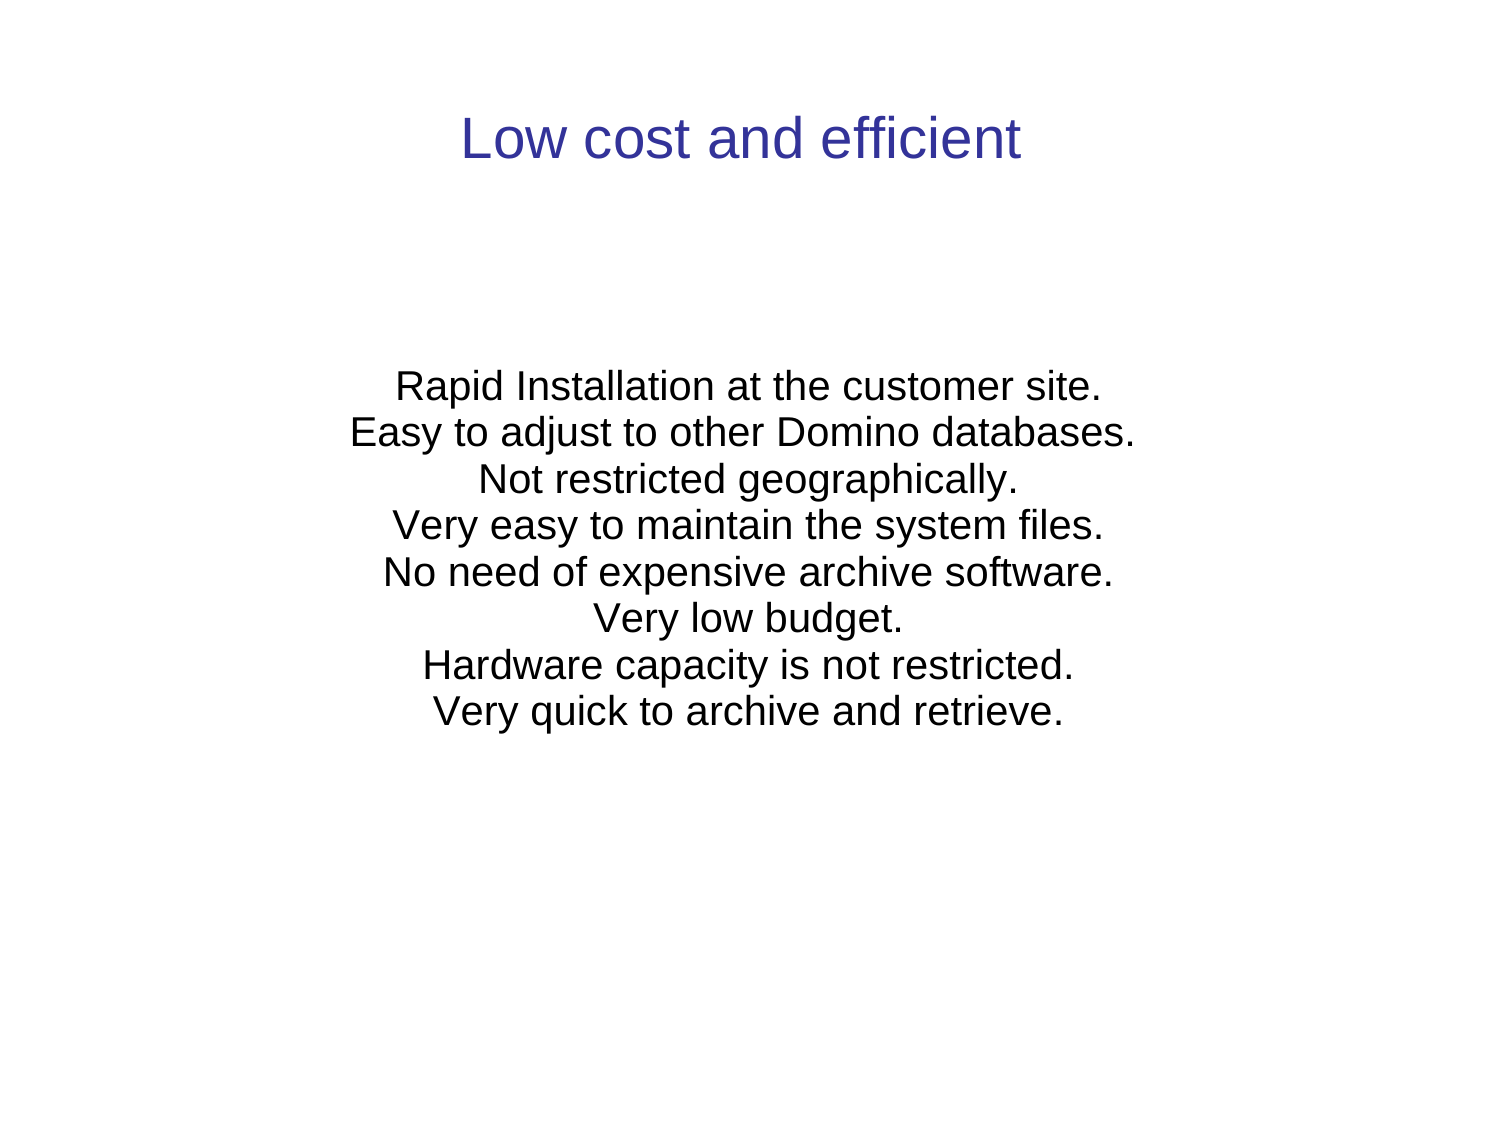

Low cost and efficient
# Rapid Installation at the customer site. Easy to adjust to other Domino databases. Not restricted geographically. Very easy to maintain the system files. No need of expensive archive software. Very low budget. Hardware capacity is not restricted. Very quick to archive and retrieve.